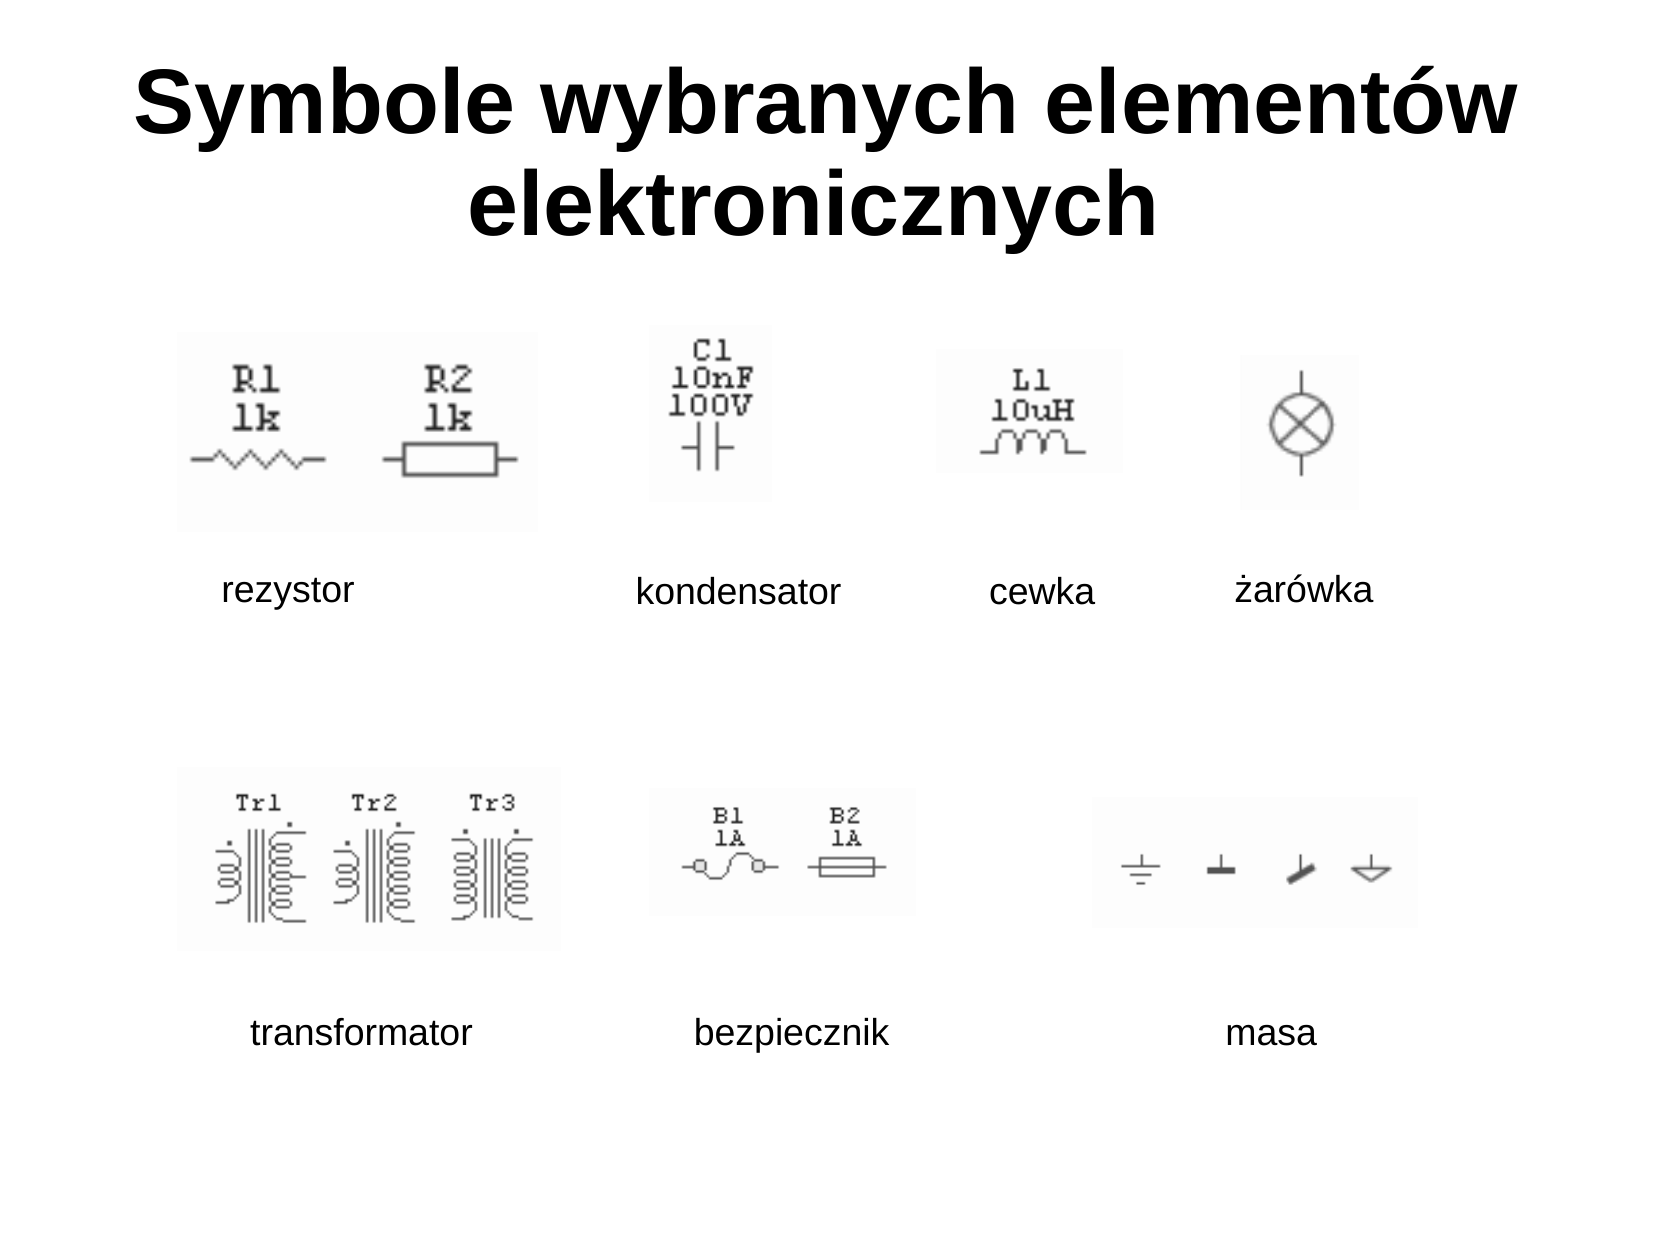

# Symbole wybranych elementów elektronicznych
rezystor
żarówka
kondensator
cewka
transformator
bezpiecznik
masa